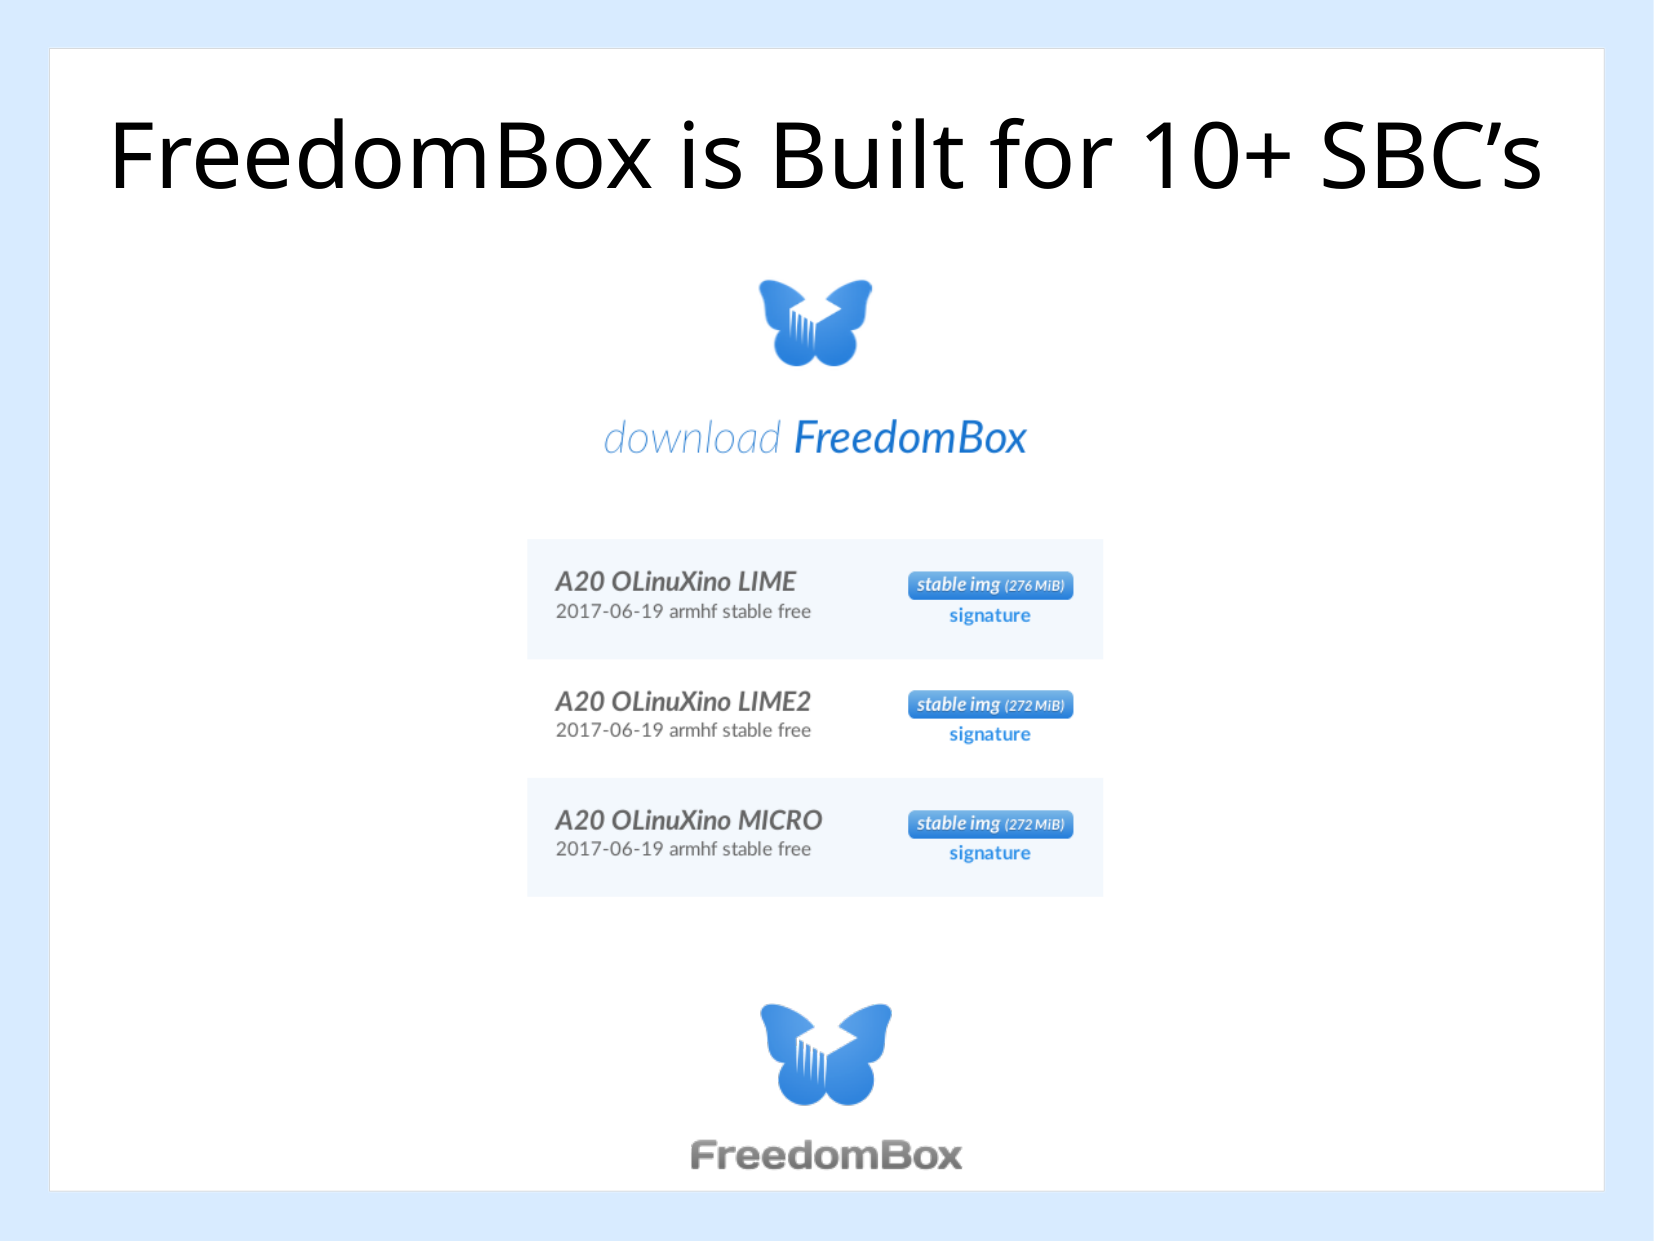

# FreedomBox is Built for 10+ SBC’s